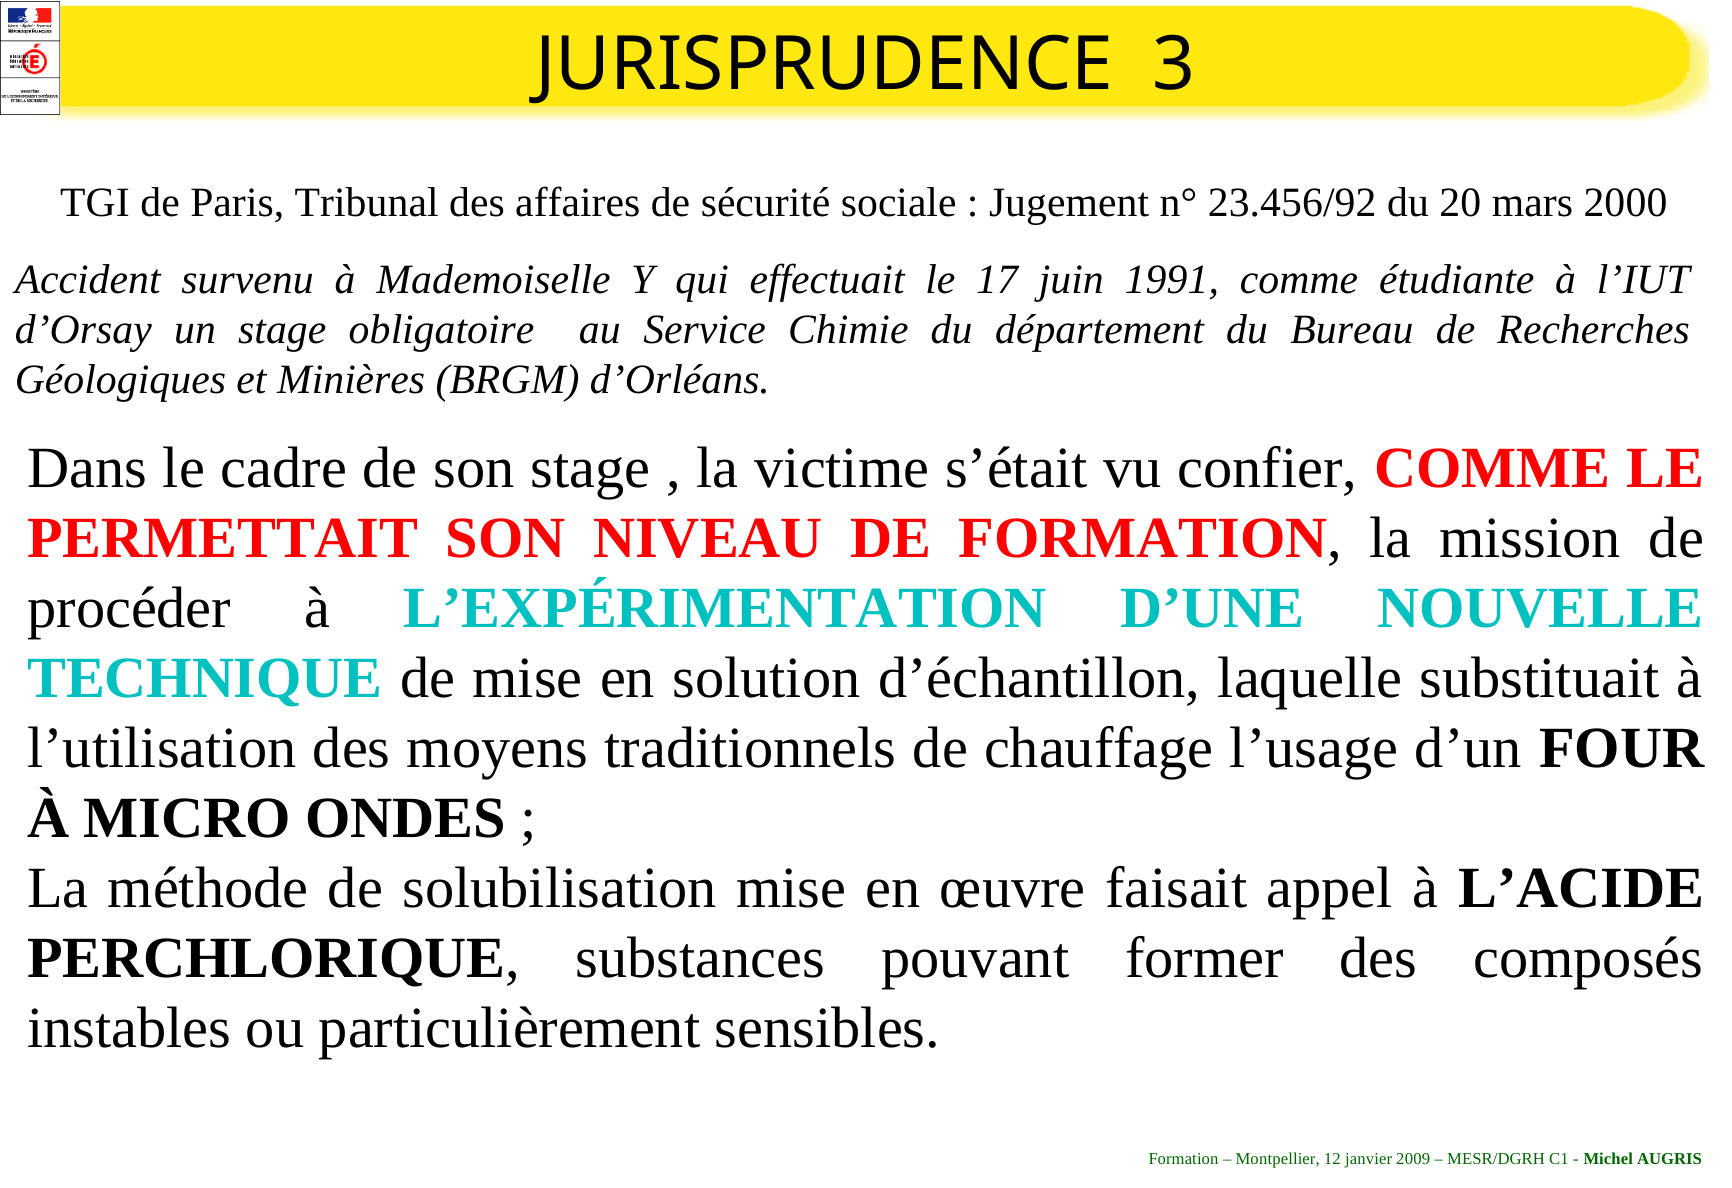

JURISPRUDENCE 3
TGI de Paris, Tribunal des affaires de sécurité sociale : Jugement n° 23.456/92 du 20 mars 2000
Accident survenu à Mademoiselle Y qui effectuait le 17 juin 1991, comme étudiante à l’IUT d’Orsay un stage obligatoire au Service Chimie du département du Bureau de Recherches Géologiques et Minières (BRGM) d’Orléans.
Dans le cadre de son stage , la victime s’était vu confier, COMME LE PERMETTAIT SON NIVEAU DE FORMATION, la mission de procéder à L’EXPÉRIMENTATION D’UNE NOUVELLE TECHNIQUE de mise en solution d’échantillon, laquelle substituait à l’utilisation des moyens traditionnels de chauffage l’usage d’un FOUR À MICRO ONDES ;
La méthode de solubilisation mise en œuvre faisait appel à L’ACIDE PERCHLORIQUE, substances pouvant former des composés instables ou particulièrement sensibles.